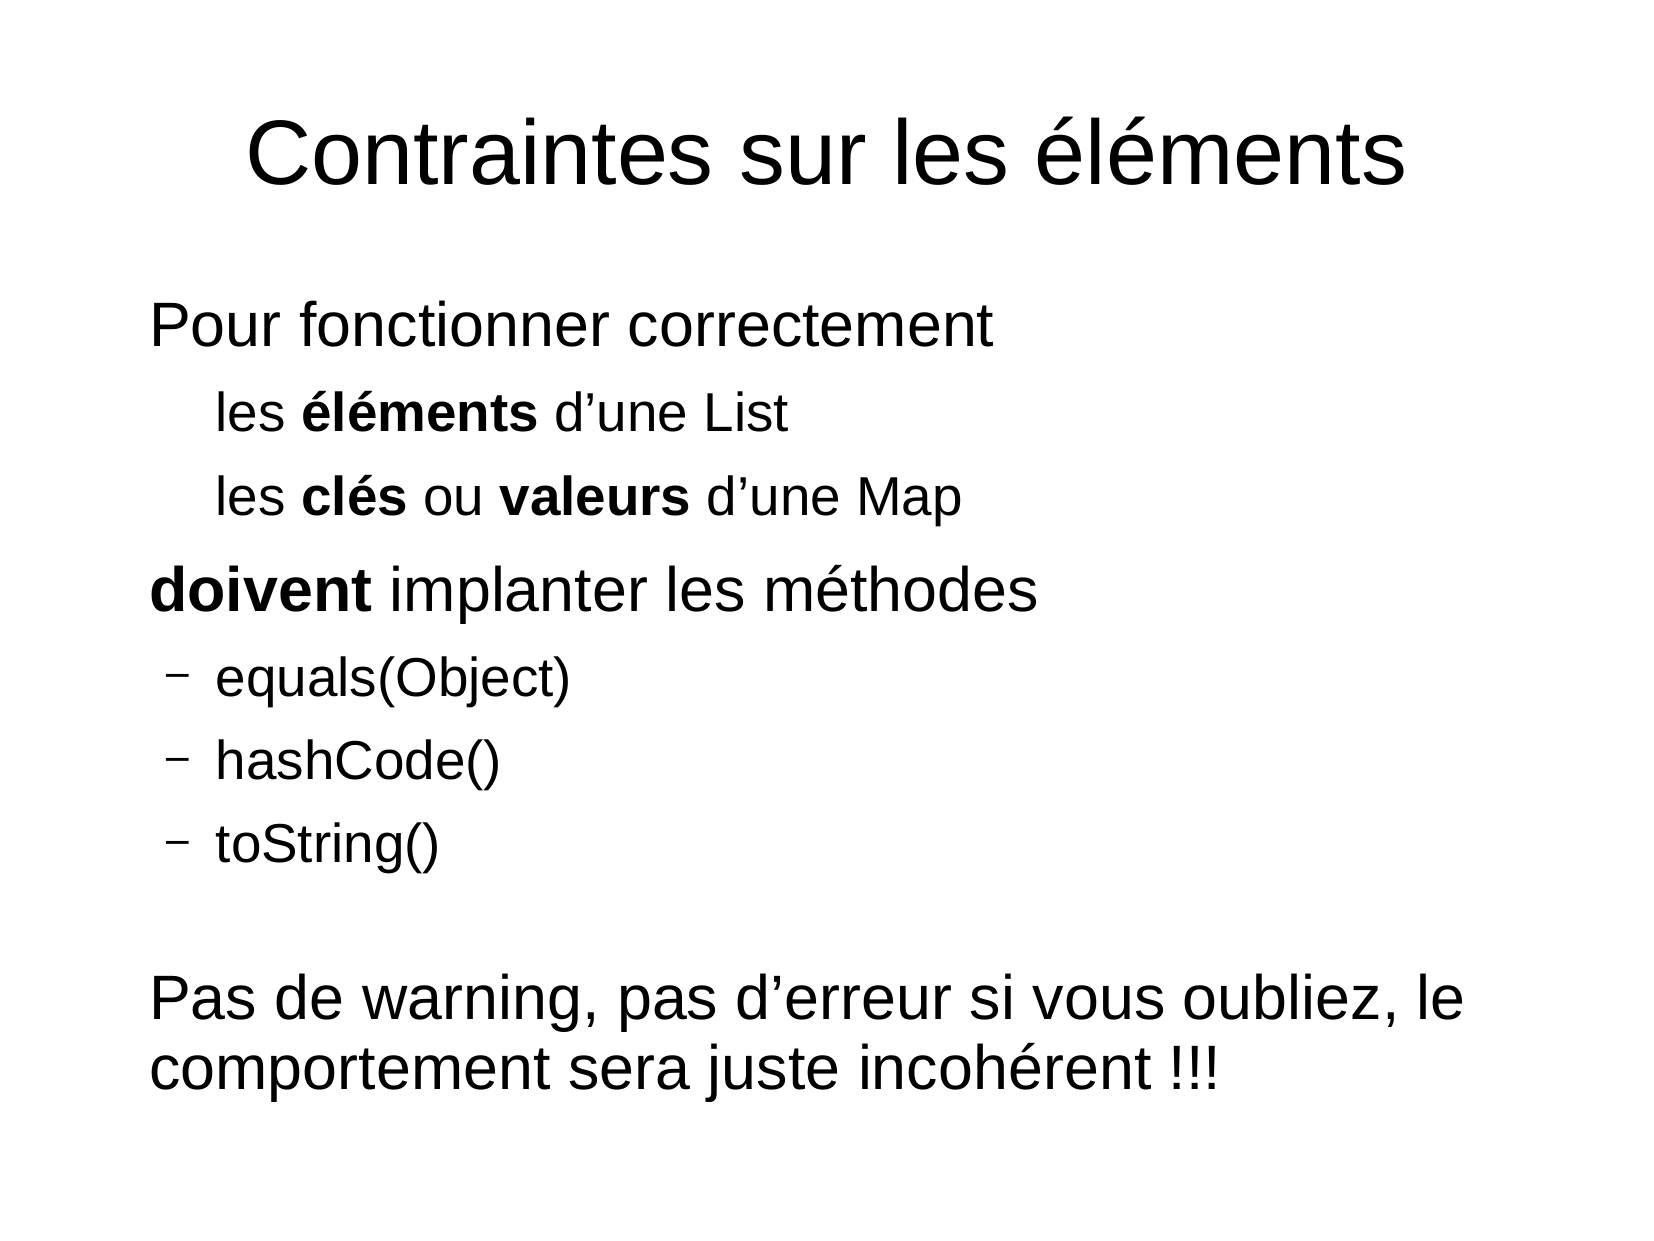

# Contraintes sur les éléments
Pour fonctionner correctement
les éléments d’une List
les clés ou valeurs d’une Map
doivent implanter les méthodes
equals(Object)
hashCode()
toString()
Pas de warning, pas d’erreur si vous oubliez, le comportement sera juste incohérent !!!